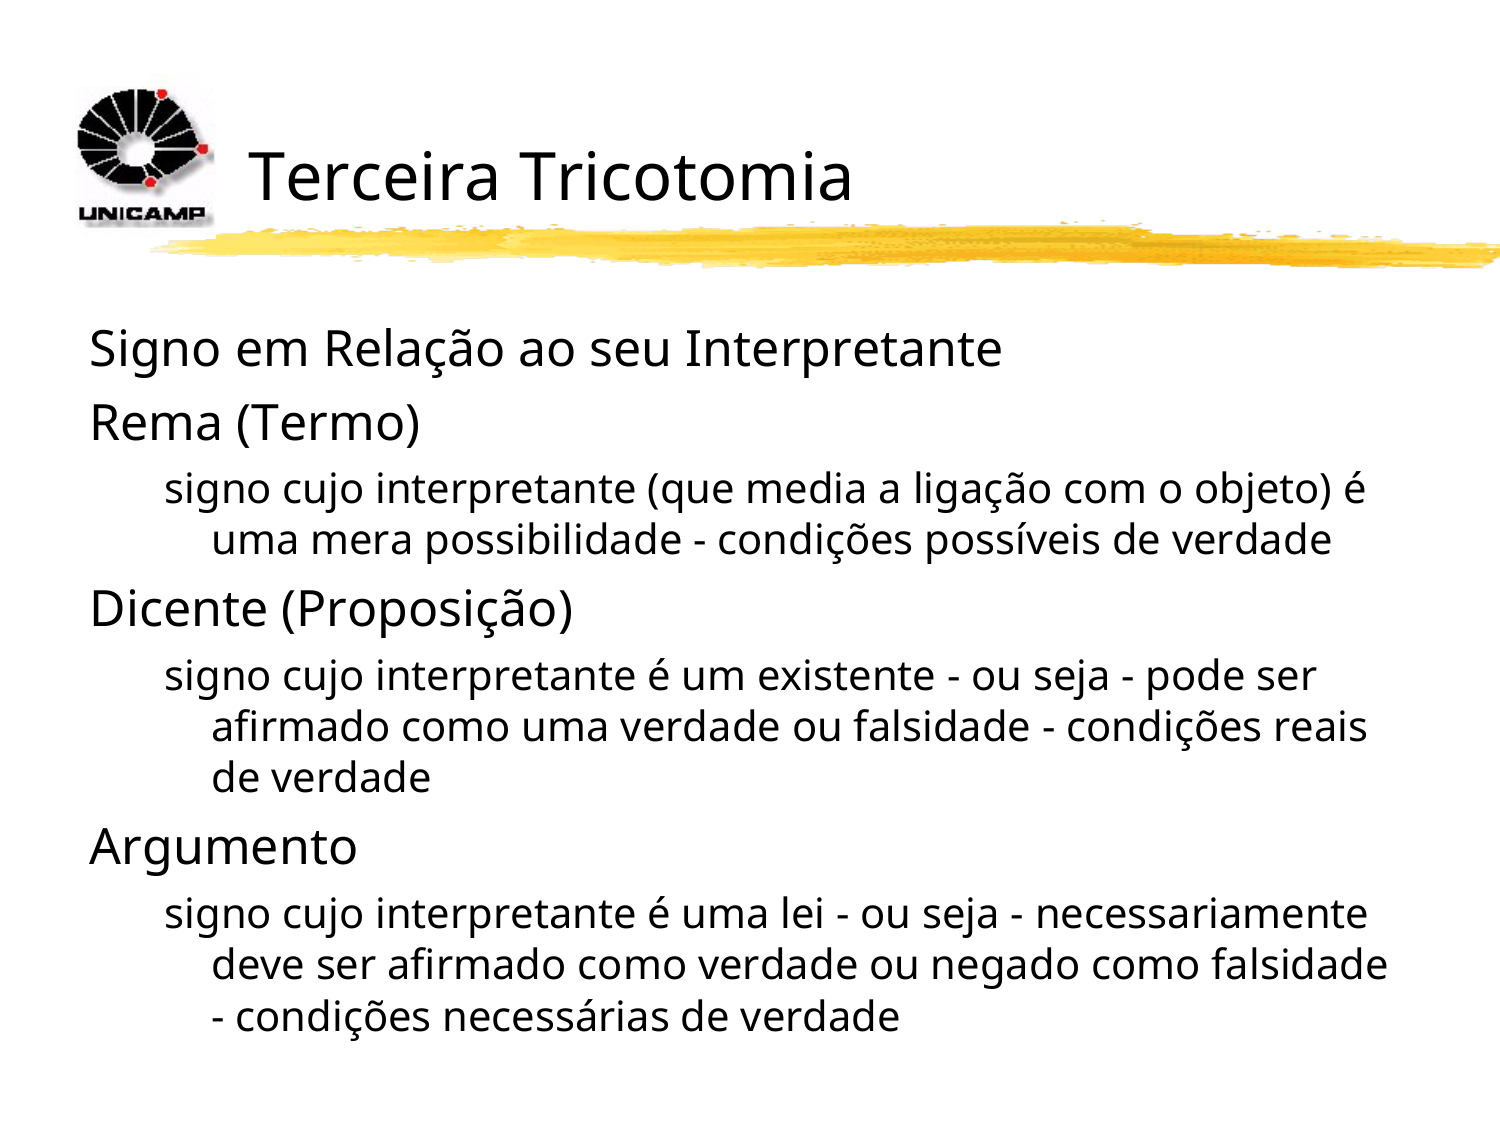

# Terceira Tricotomia
Signo em Relação ao seu Interpretante
Rema (Termo)
signo cujo interpretante (que media a ligação com o objeto) é uma mera possibilidade - condições possíveis de verdade
Dicente (Proposição)
signo cujo interpretante é um existente - ou seja - pode ser afirmado como uma verdade ou falsidade - condições reais de verdade
Argumento
signo cujo interpretante é uma lei - ou seja - necessariamente deve ser afirmado como verdade ou negado como falsidade - condições necessárias de verdade